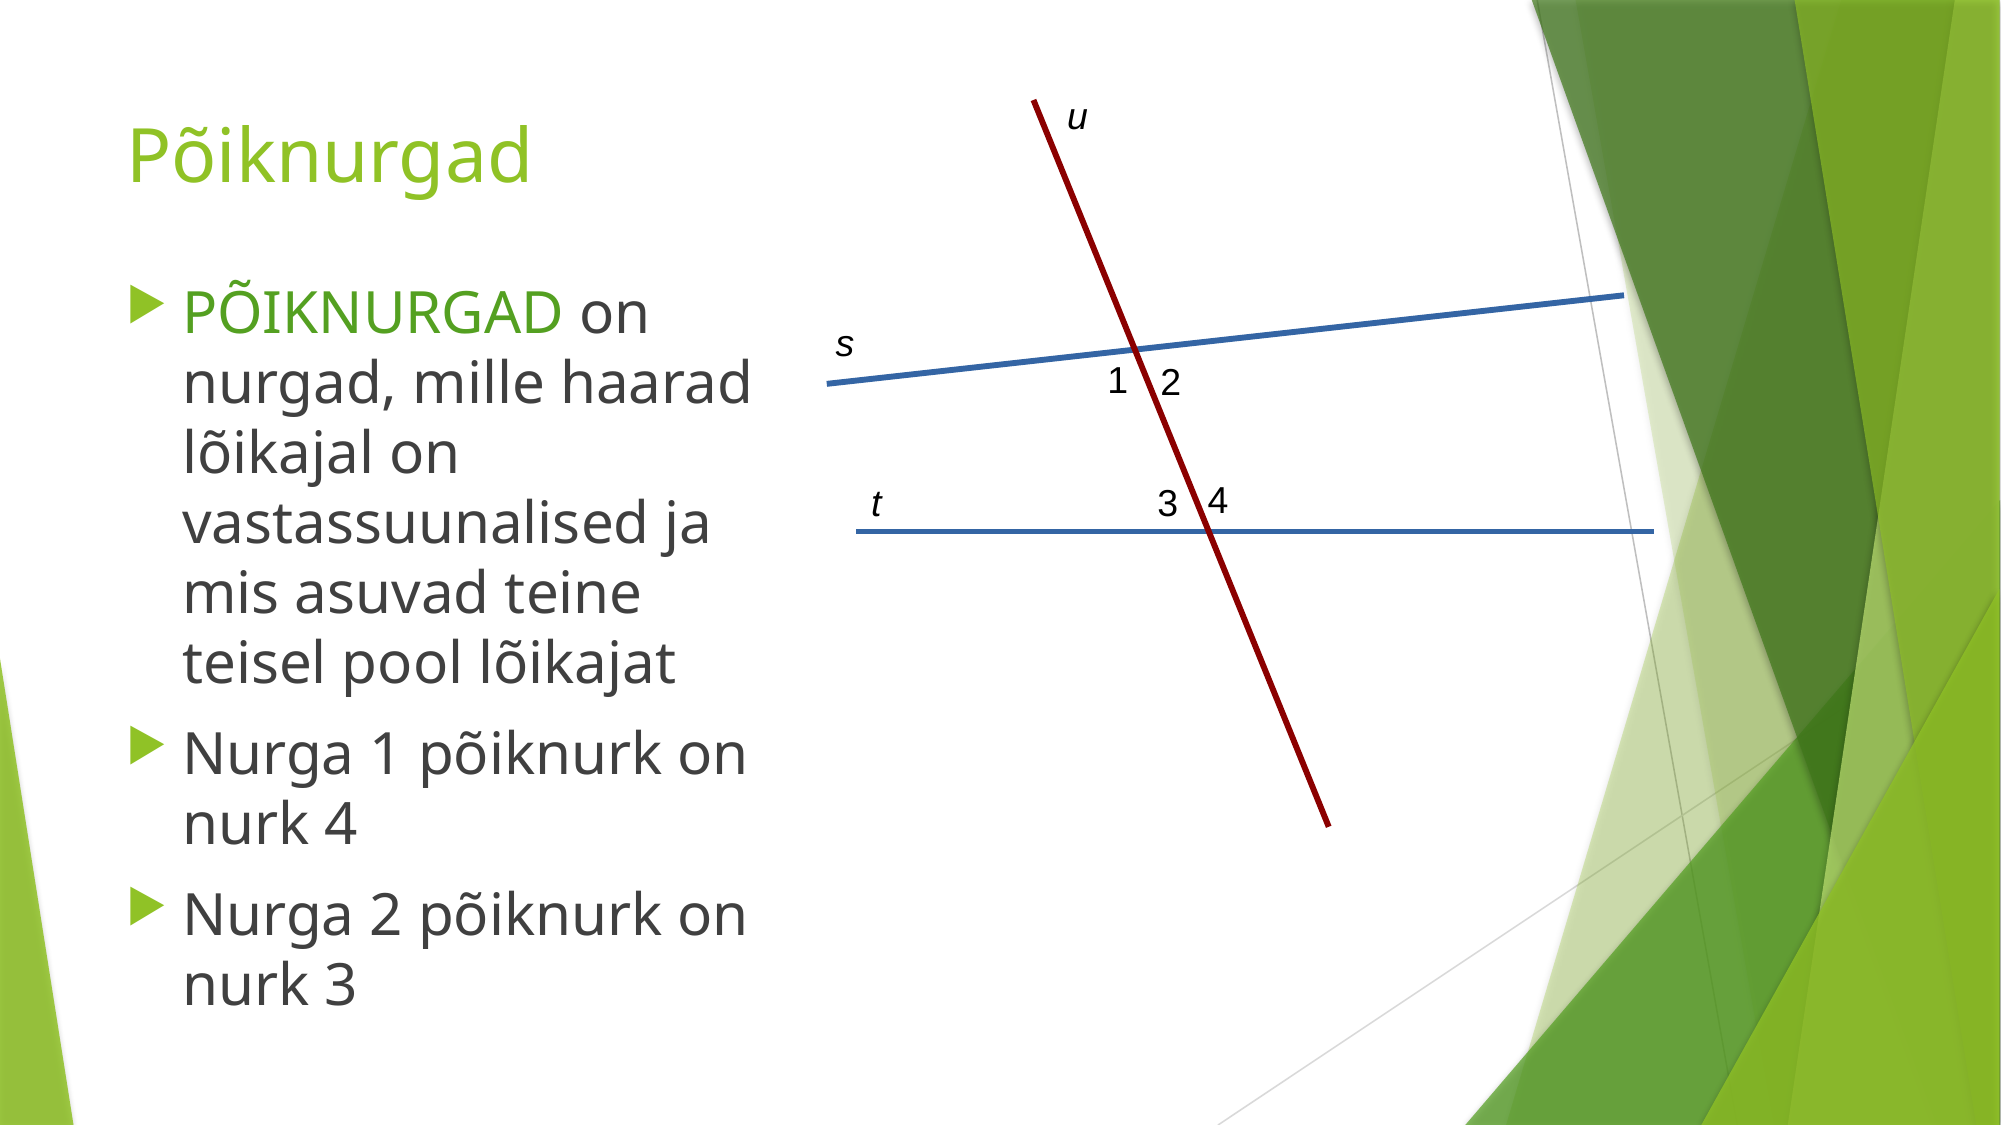

u
# Põiknurgad
PÕIKNURGAD on nurgad, mille haarad lõikajal on vastassuunalised ja mis asuvad teine teisel pool lõikajat
Nurga 1 põiknurk on nurk 4
Nurga 2 põiknurk on nurk 3
s
1
2
4
t
3